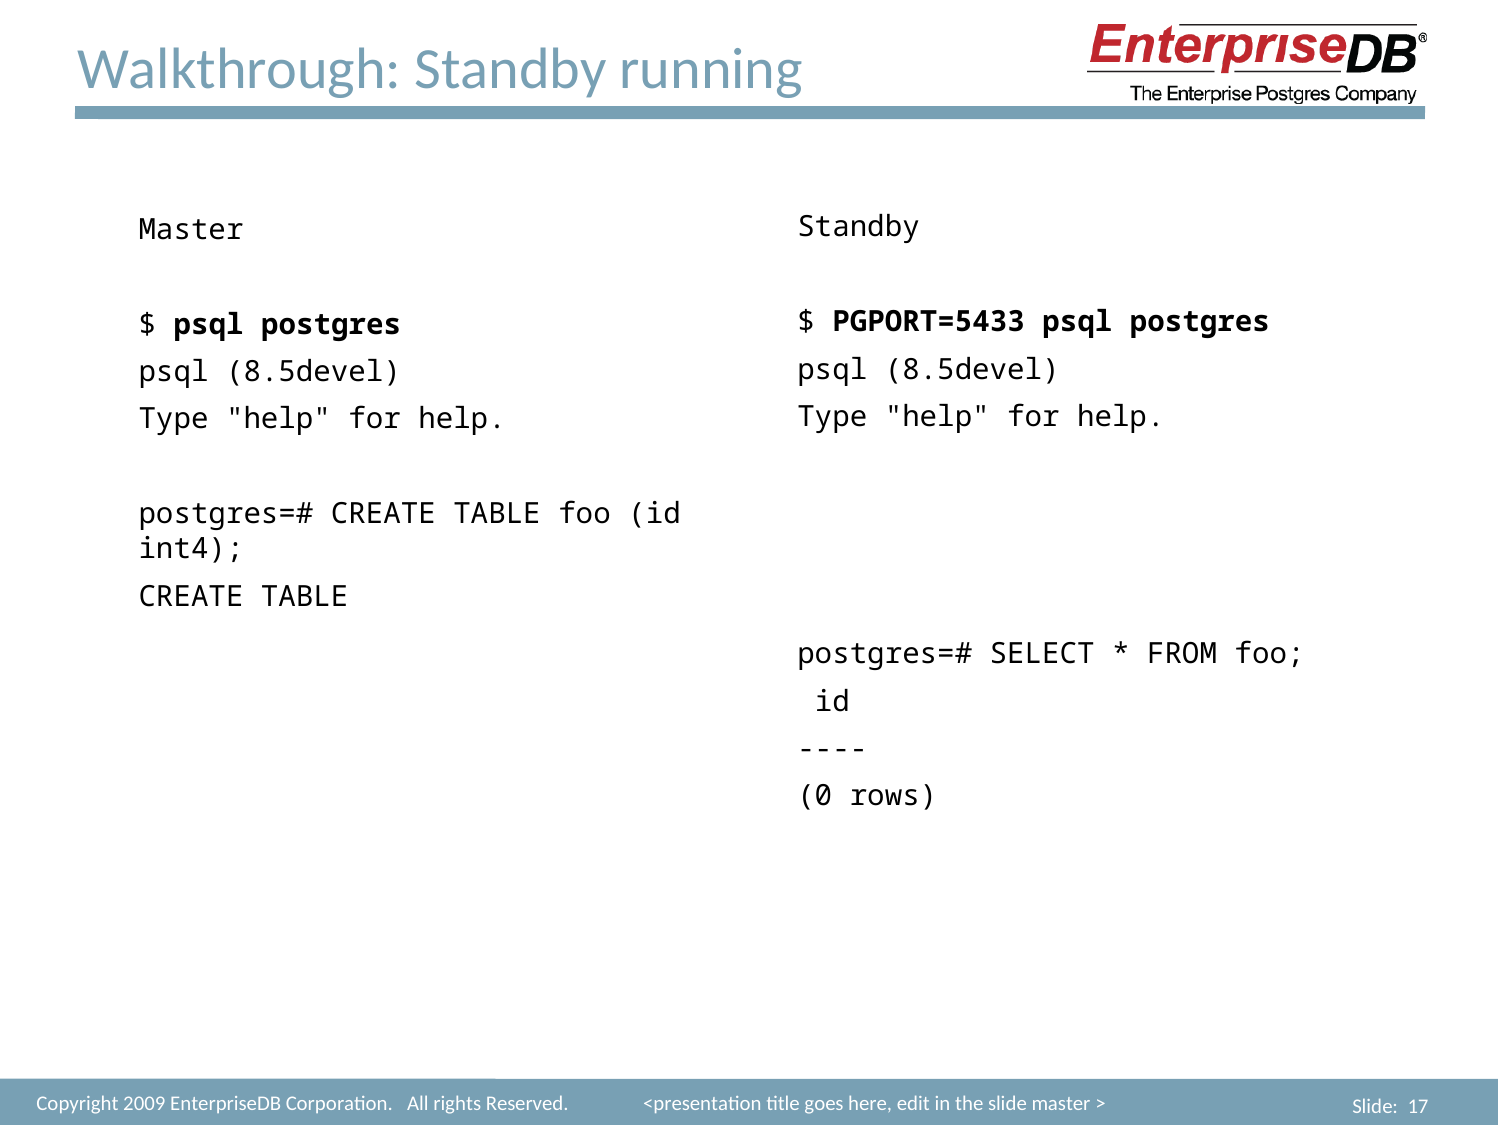

# Walkthrough: Standby running
Standby
$ PGPORT=5433 psql postgres
psql (8.5devel)
Type "help" for help.
postgres=# SELECT * FROM foo;
 id
----
(0 rows)
Master
$ psql postgres
psql (8.5devel)
Type "help" for help.
postgres=# CREATE TABLE foo (id int4);
CREATE TABLE